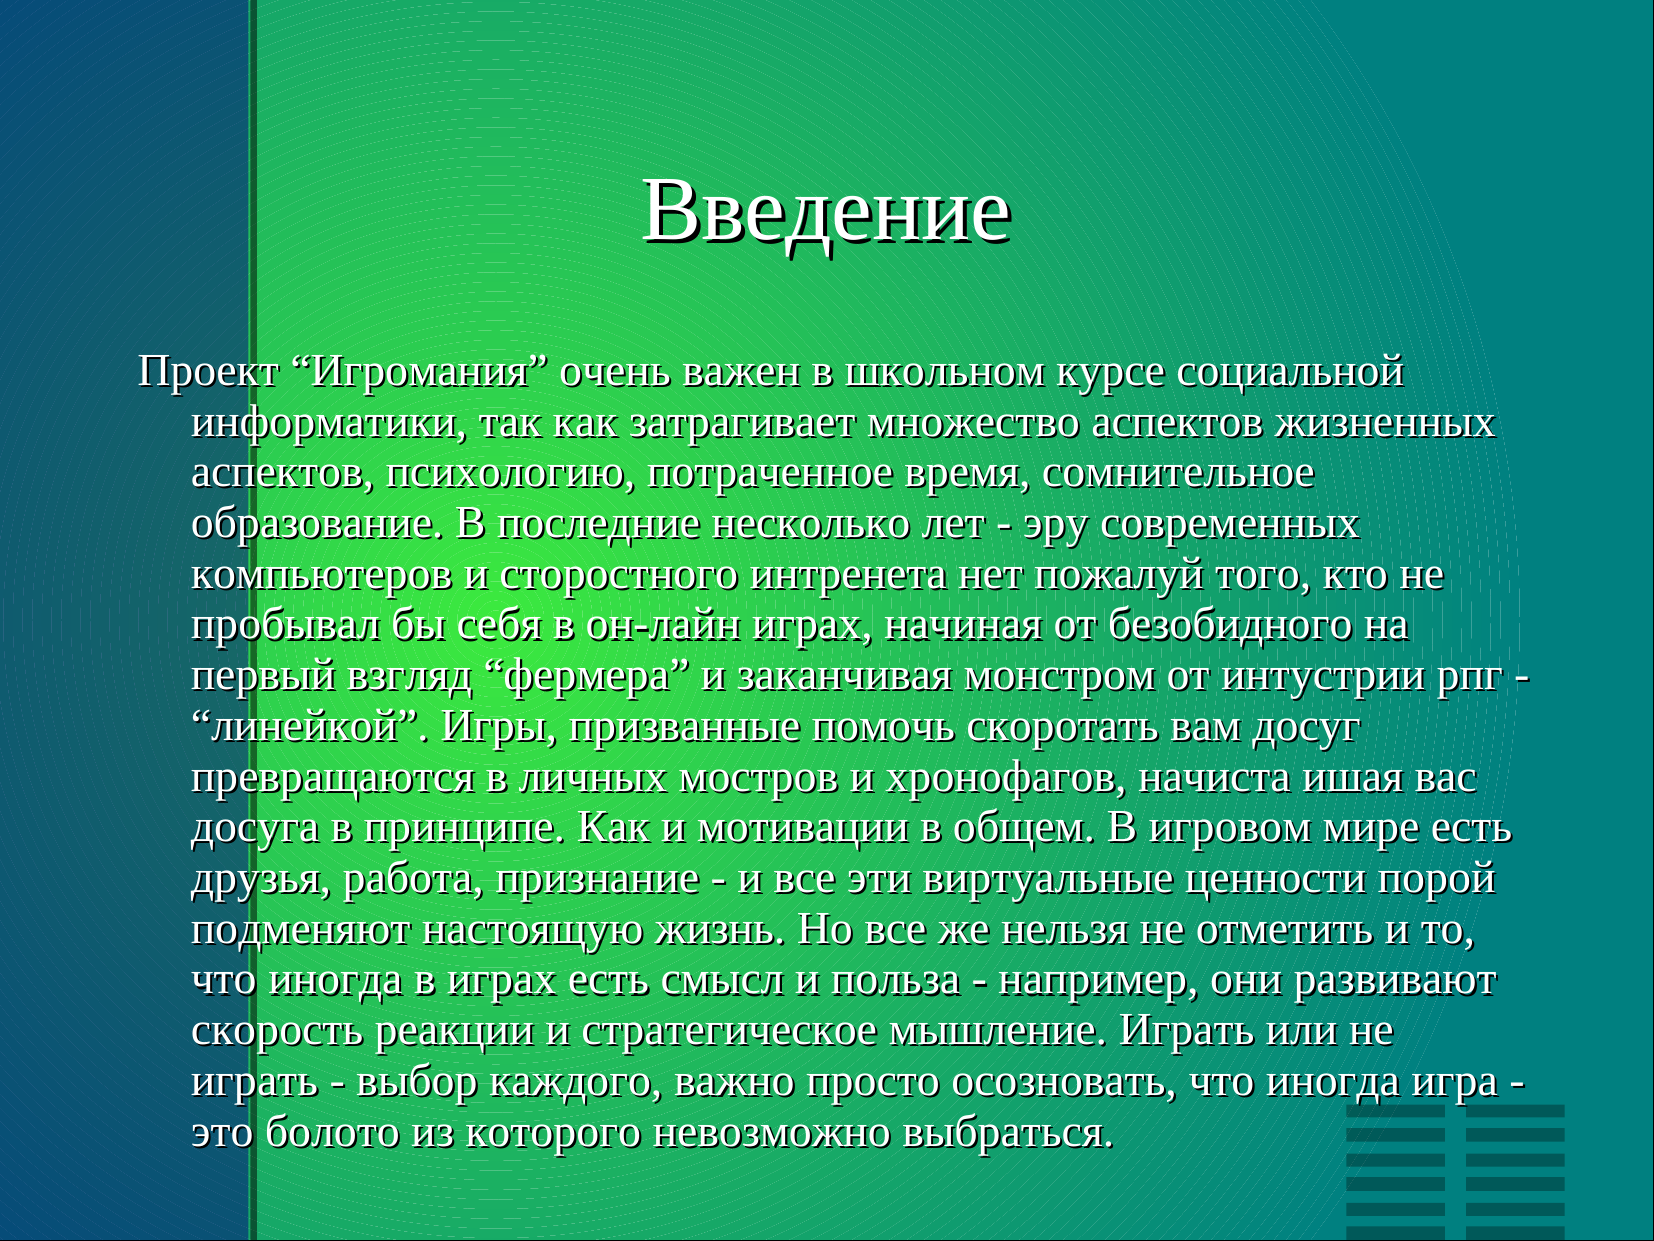

# Введение
Проект “Игромания” очень важен в школьном курсе социальной информатики, так как затрагивает множество аспектов жизненных аспектов, психологию, потраченное время, сомнительное образование. В последние несколько лет - эру современных компьютеров и сторостного интренета нет пожалуй того, кто не пробывал бы себя в он-лайн играх, начиная от безобидного на первый взгляд “фермера” и заканчивая монстром от интустрии рпг - “линейкой”. Игры, призванные помочь скоротать вам досуг превращаются в личных мостров и хронофагов, начиста ишая вас досуга в принципе. Как и мотивации в общем. В игровом мире есть друзья, работа, признание - и все эти виртуальные ценности порой подменяют настоящую жизнь. Но все же нельзя не отметить и то, что иногда в играх есть смысл и польза - например, они развивают скорость реакции и стратегическое мышление. Играть или не играть - выбор каждого, важно просто осозновать, что иногда игра - это болото из которого невозможно выбраться.